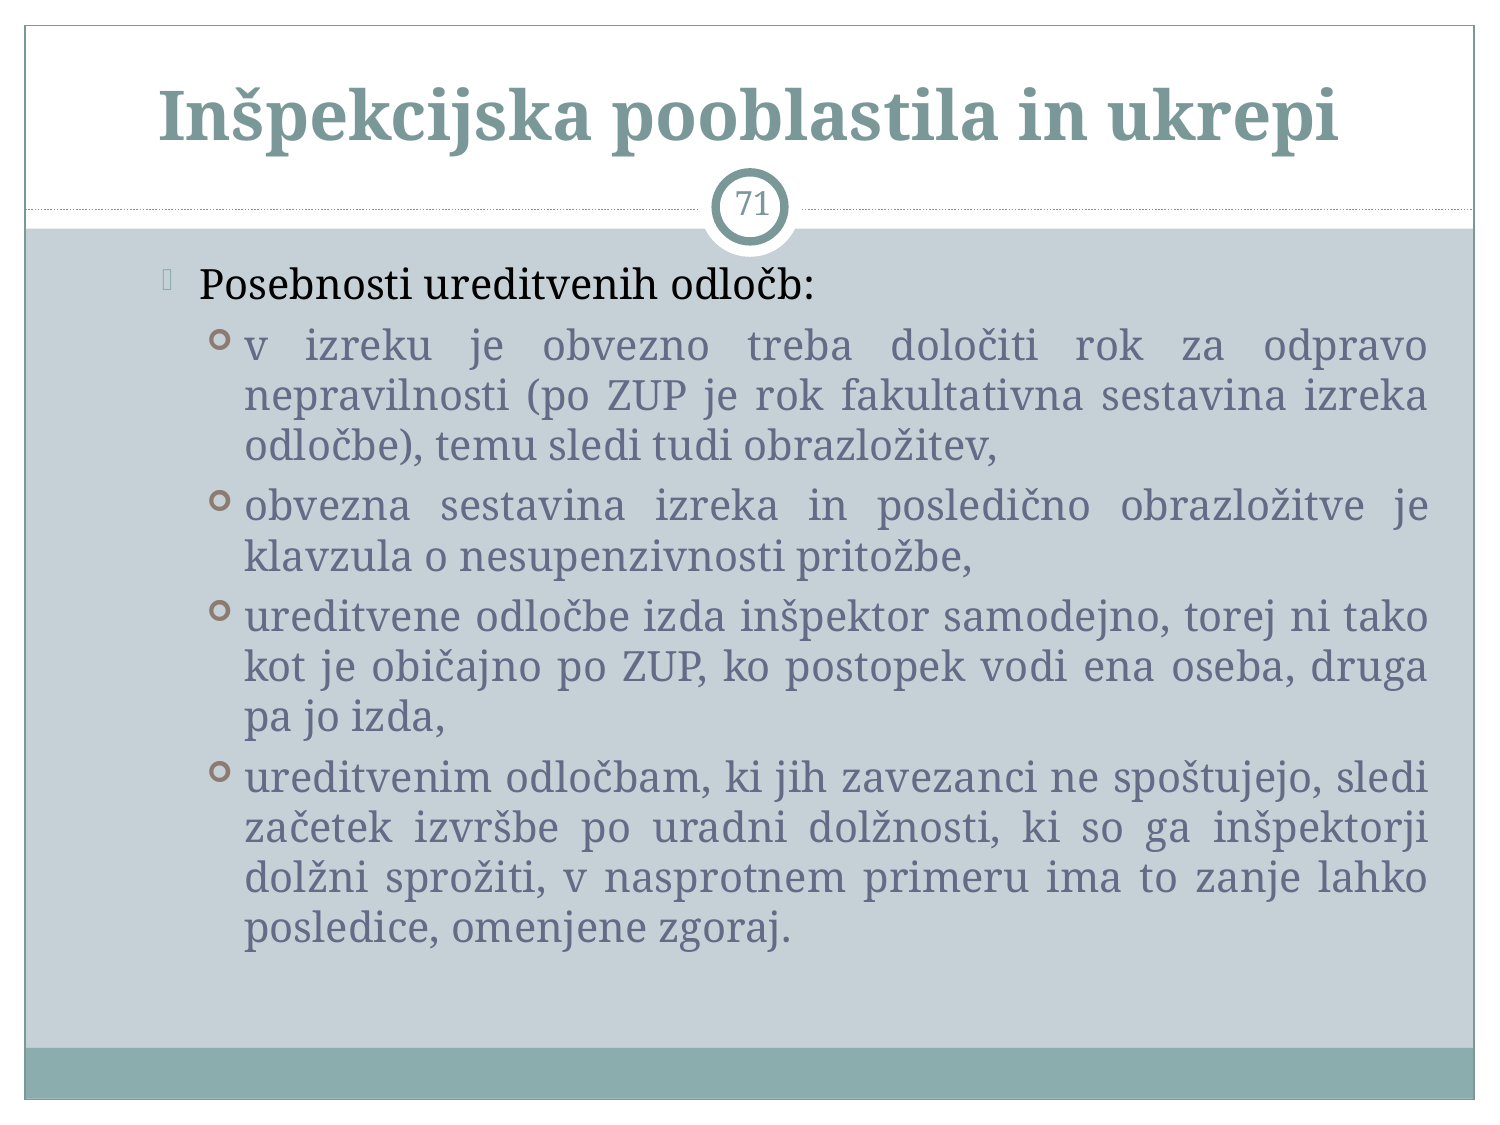

# Inšpekcijska pooblastila in ukrepi
Posebnosti ureditvenih odločb:
v izreku je obvezno treba določiti rok za odpravo nepravilnosti (po ZUP je rok fakultativna sestavina izreka odločbe), temu sledi tudi obrazložitev,
obvezna sestavina izreka in posledično obrazložitve je klavzula o nesupenzivnosti pritožbe,
ureditvene odločbe izda inšpektor samodejno, torej ni tako kot je običajno po ZUP, ko postopek vodi ena oseba, druga pa jo izda,
ureditvenim odločbam, ki jih zavezanci ne spoštujejo, sledi začetek izvršbe po uradni dolžnosti, ki so ga inšpektorji dolžni sprožiti, v nasprotnem primeru ima to zanje lahko posledice, omenjene zgoraj.